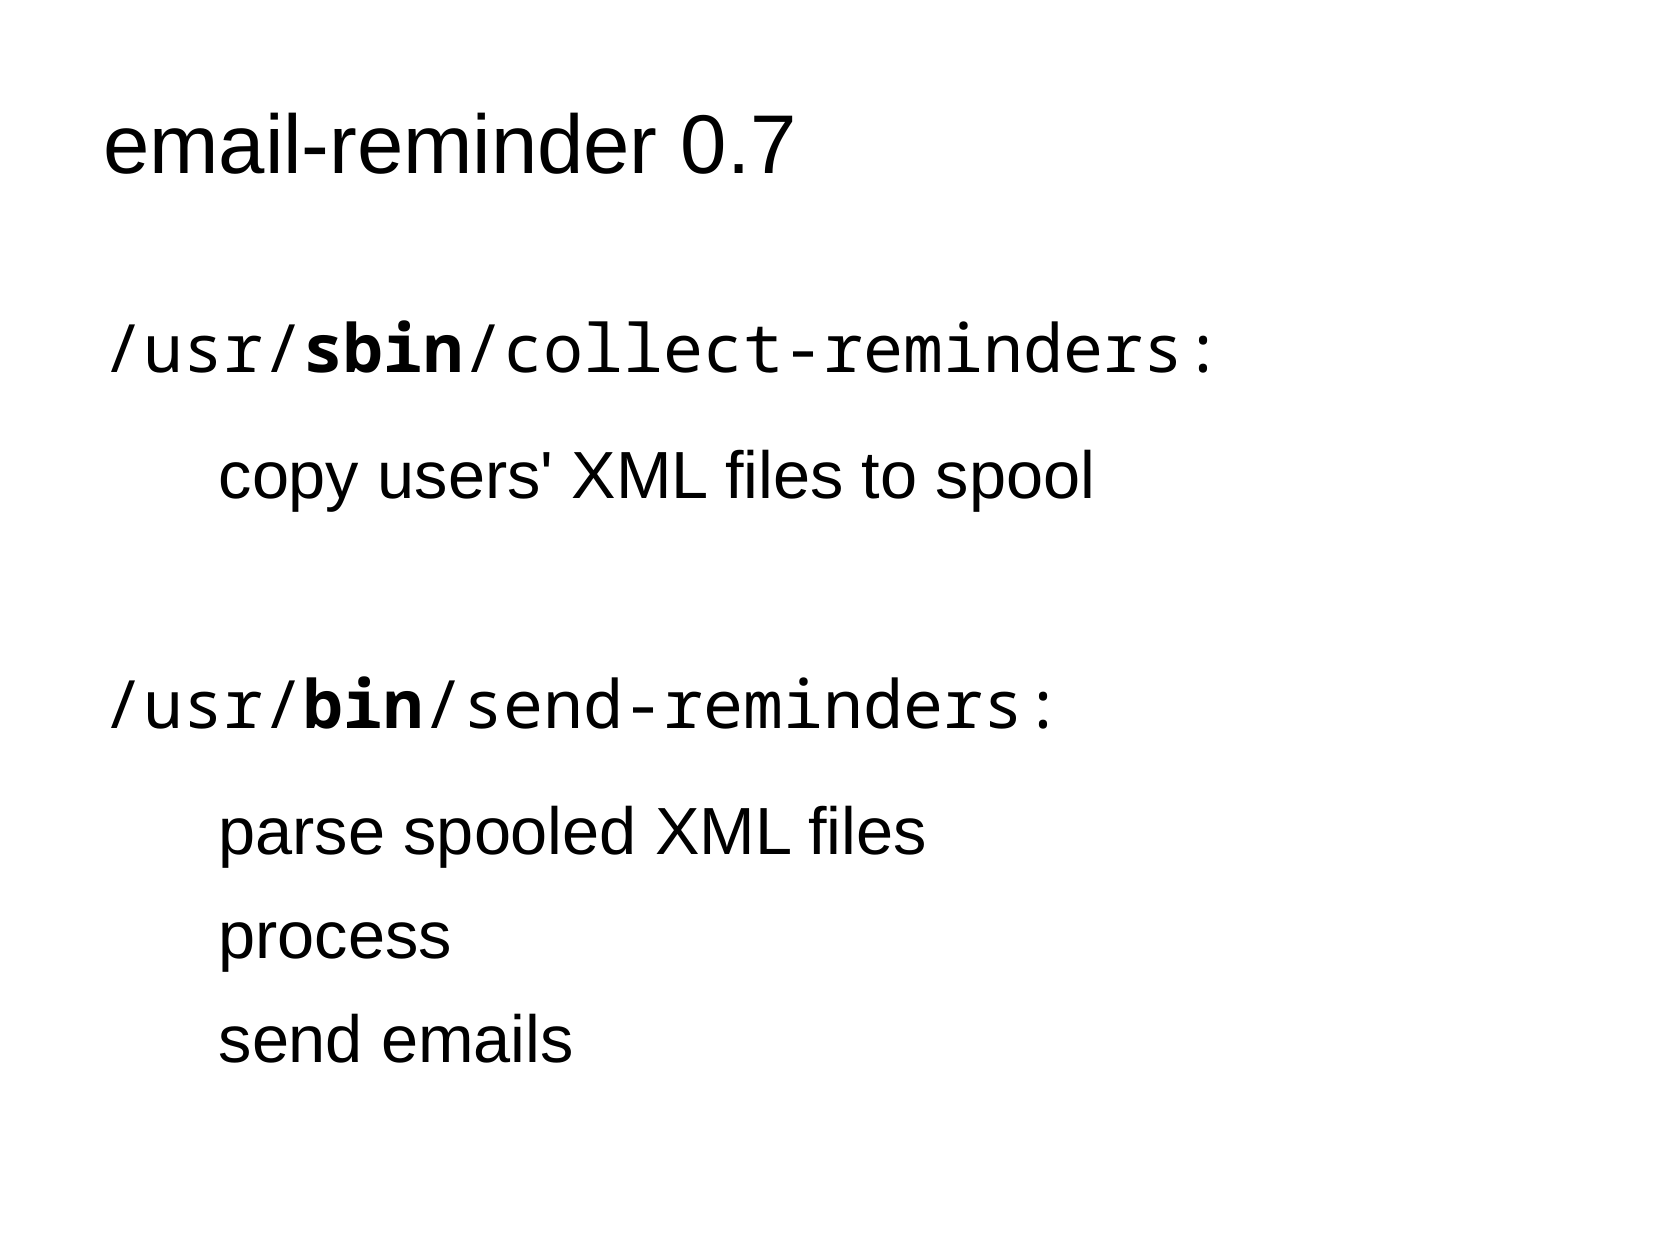

email-reminder 0.7
/usr/sbin/collect-reminders:
copy users' XML files to spool
/usr/bin/send-reminders:
# parse spooled XML files
process
send emails